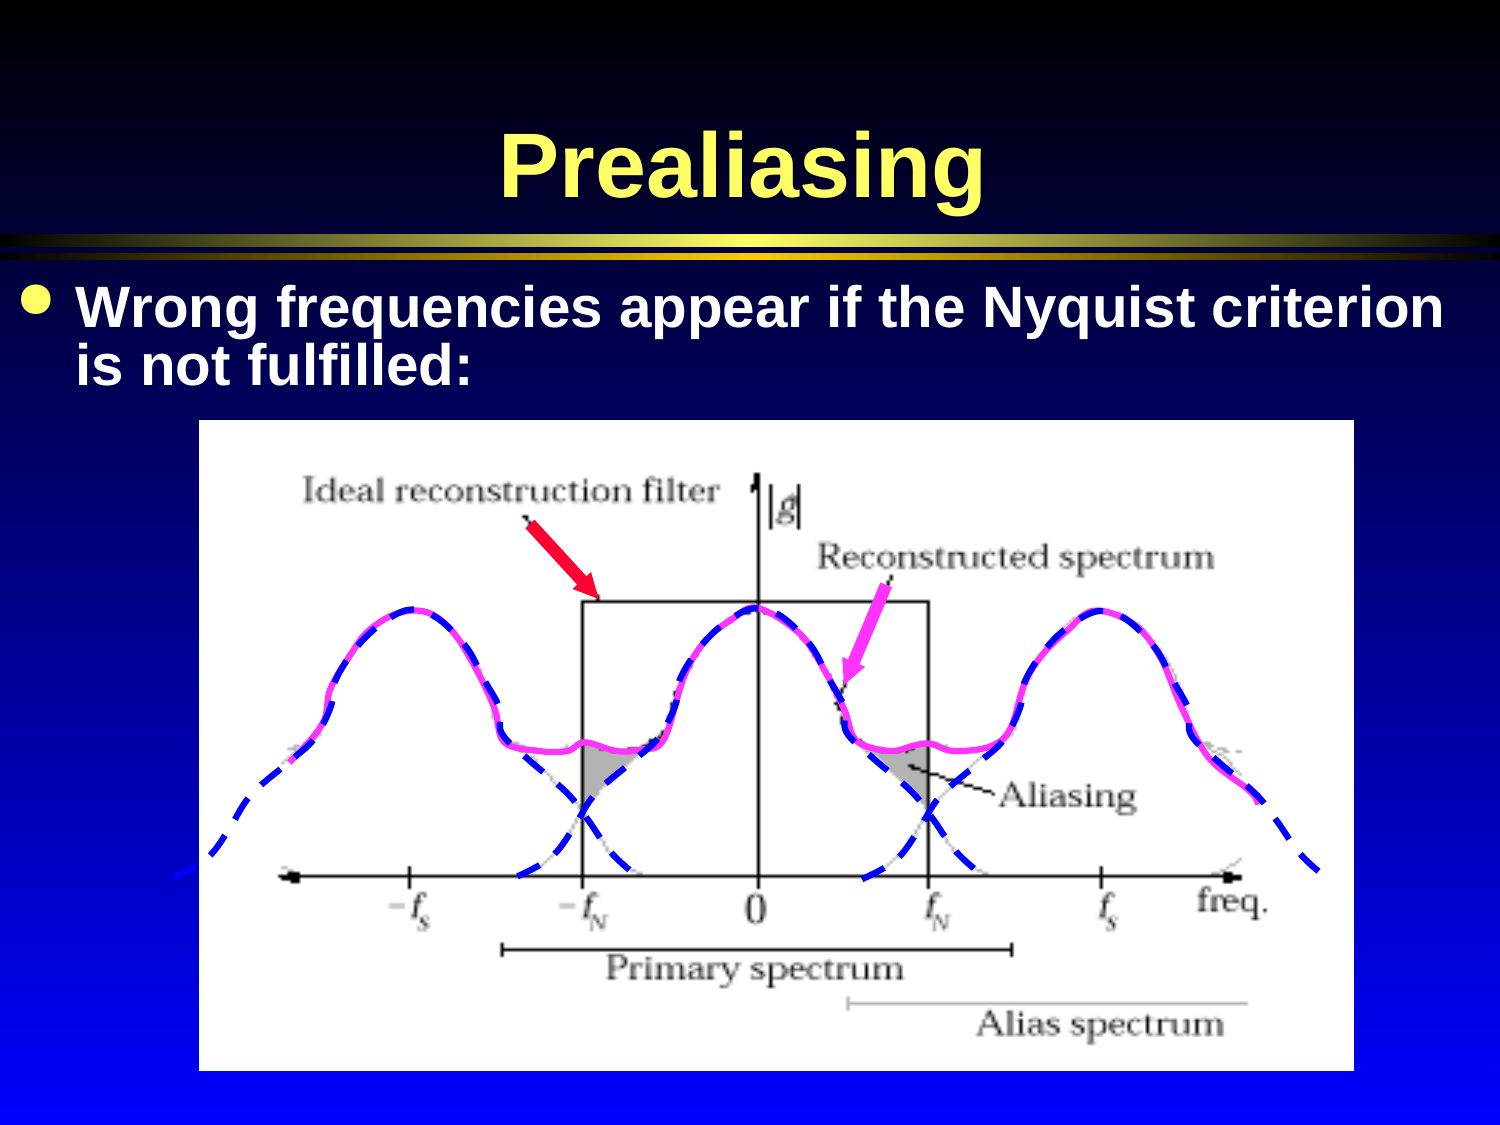

# Prealiasing
Wrong frequencies appear if the Nyquist criterion is not fulfilled: